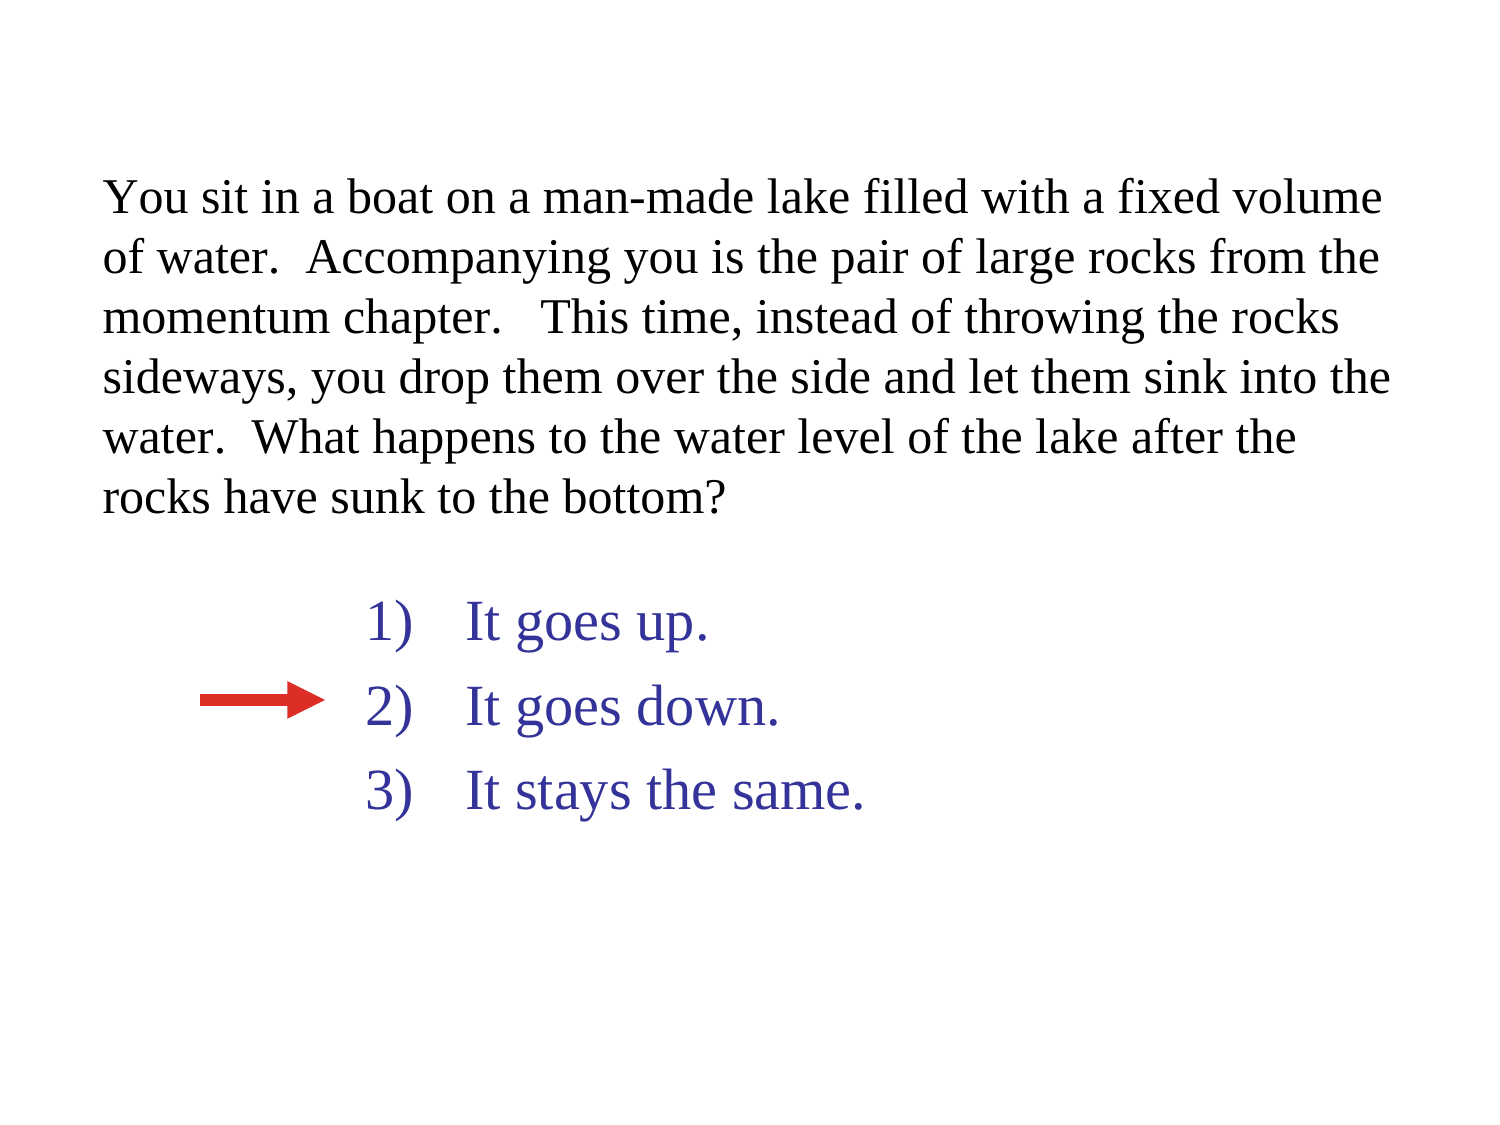

# You sit in a boat on a man-made lake filled with a fixed volume of water. Accompanying you is the pair of large rocks from the momentum chapter. This time, instead of throwing the rocks sideways, you drop them over the side and let them sink into the water. What happens to the water level of the lake after the rocks have sunk to the bottom?
It goes up.
It goes down.
It stays the same.